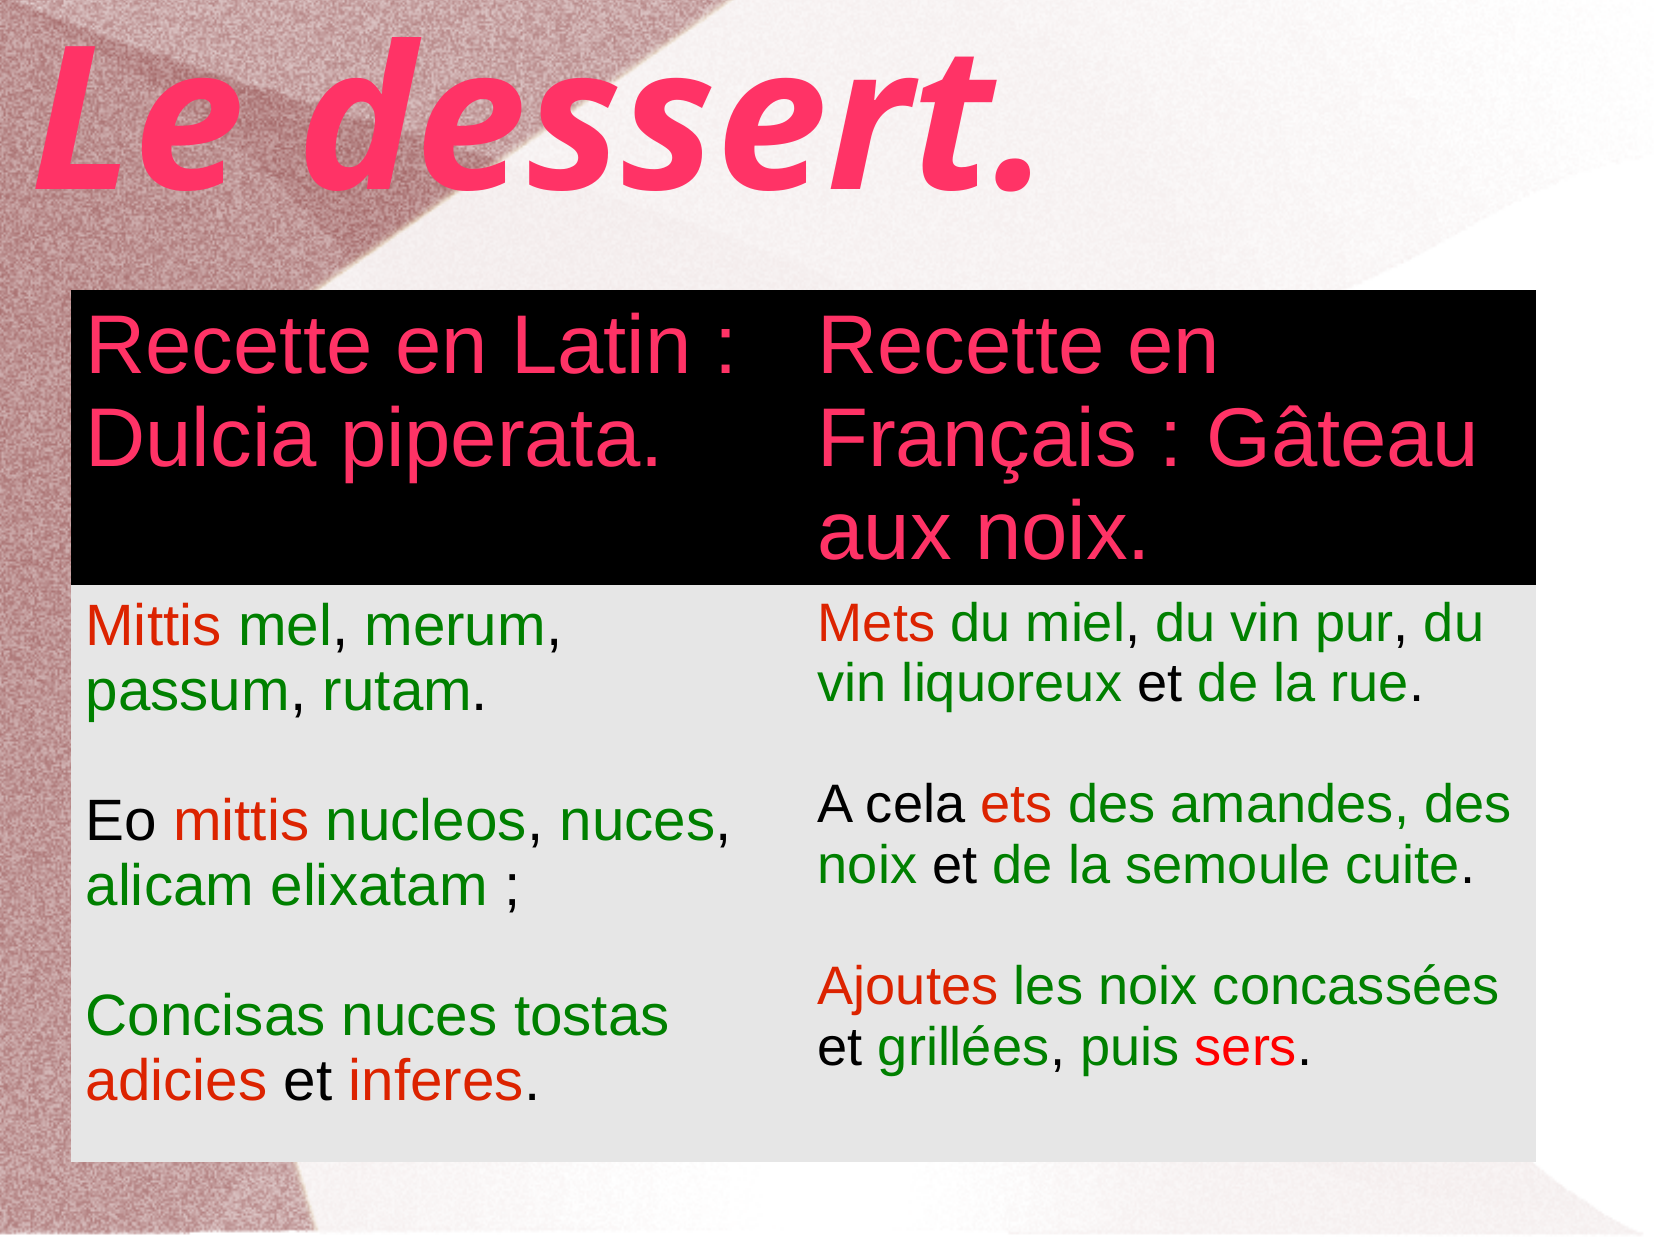

# Le dessert.
| Recette en Latin : Dulcia piperata. | Recette en Français : Gâteau aux noix. |
| --- | --- |
| Mittis mel, merum, passum, rutam. Eo mittis nucleos, nuces, alicam elixatam ; Concisas nuces tostas adicies et inferes. | Mets du miel, du vin pur, du vin liquoreux et de la rue. A cela ets des amandes, des noix et de la semoule cuite. Ajoutes les noix concassées et grillées, puis sers. |